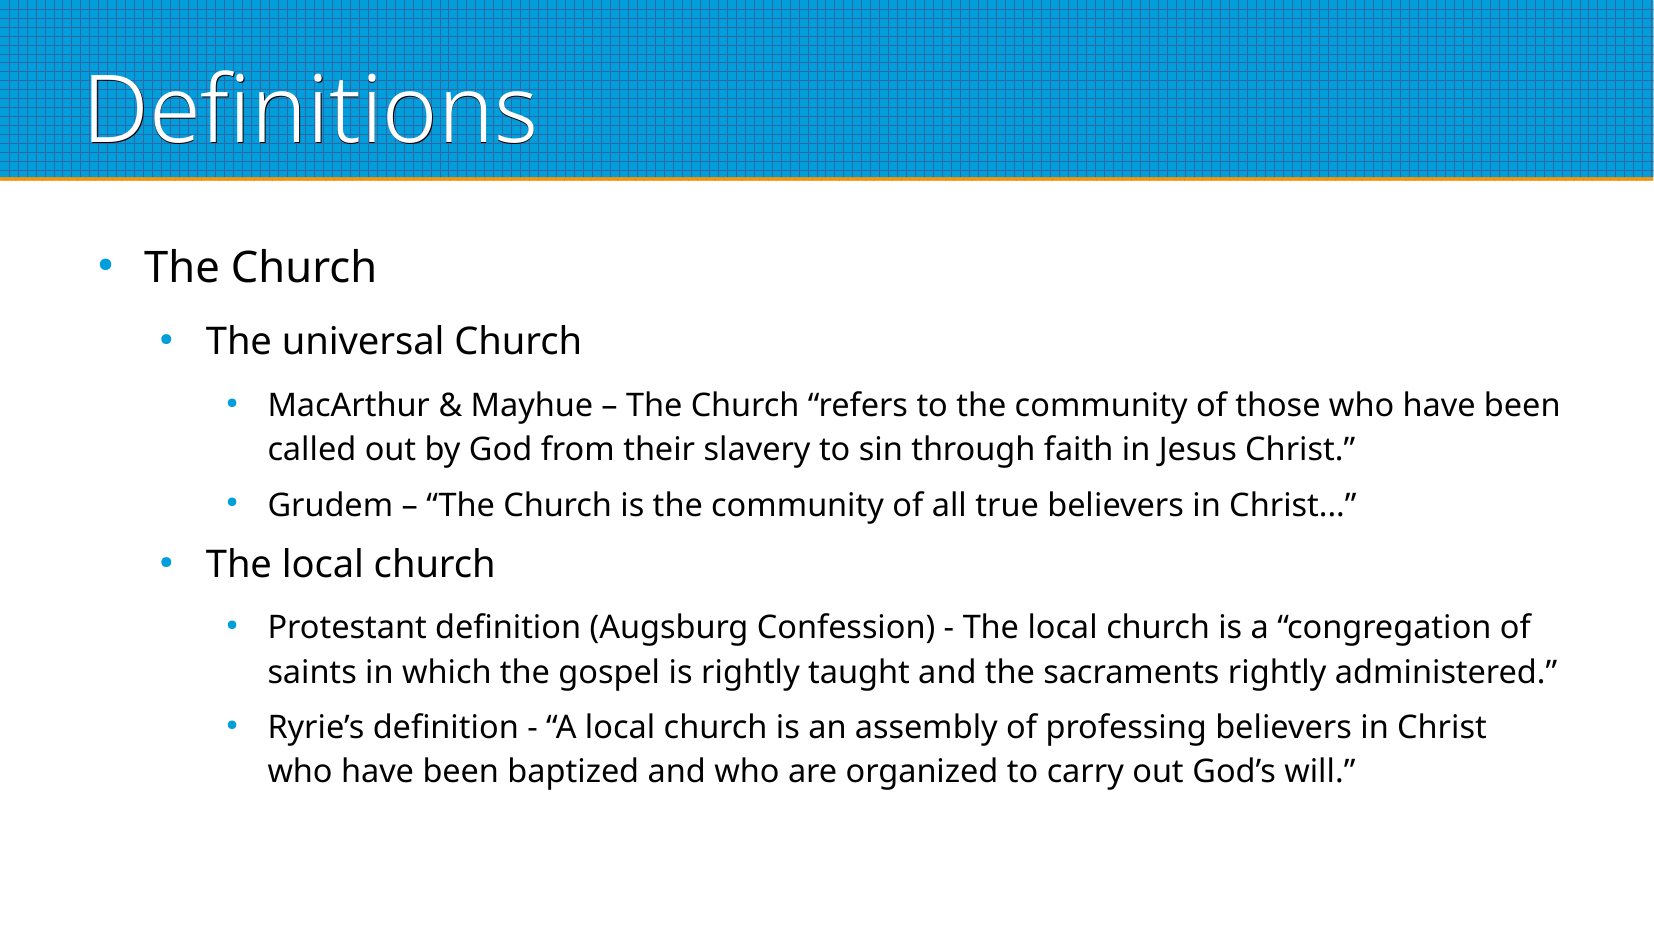

# Definitions
The Church
The universal Church
MacArthur & Mayhue – The Church “refers to the community of those who have been called out by God from their slavery to sin through faith in Jesus Christ.”
Grudem – “The Church is the community of all true believers in Christ...”
The local church
Protestant definition (Augsburg Confession) - The local church is a “congregation of saints in which the gospel is rightly taught and the sacraments rightly administered.”
Ryrie’s definition - “A local church is an assembly of professing believers in Christ who have been baptized and who are organized to carry out God’s will.”